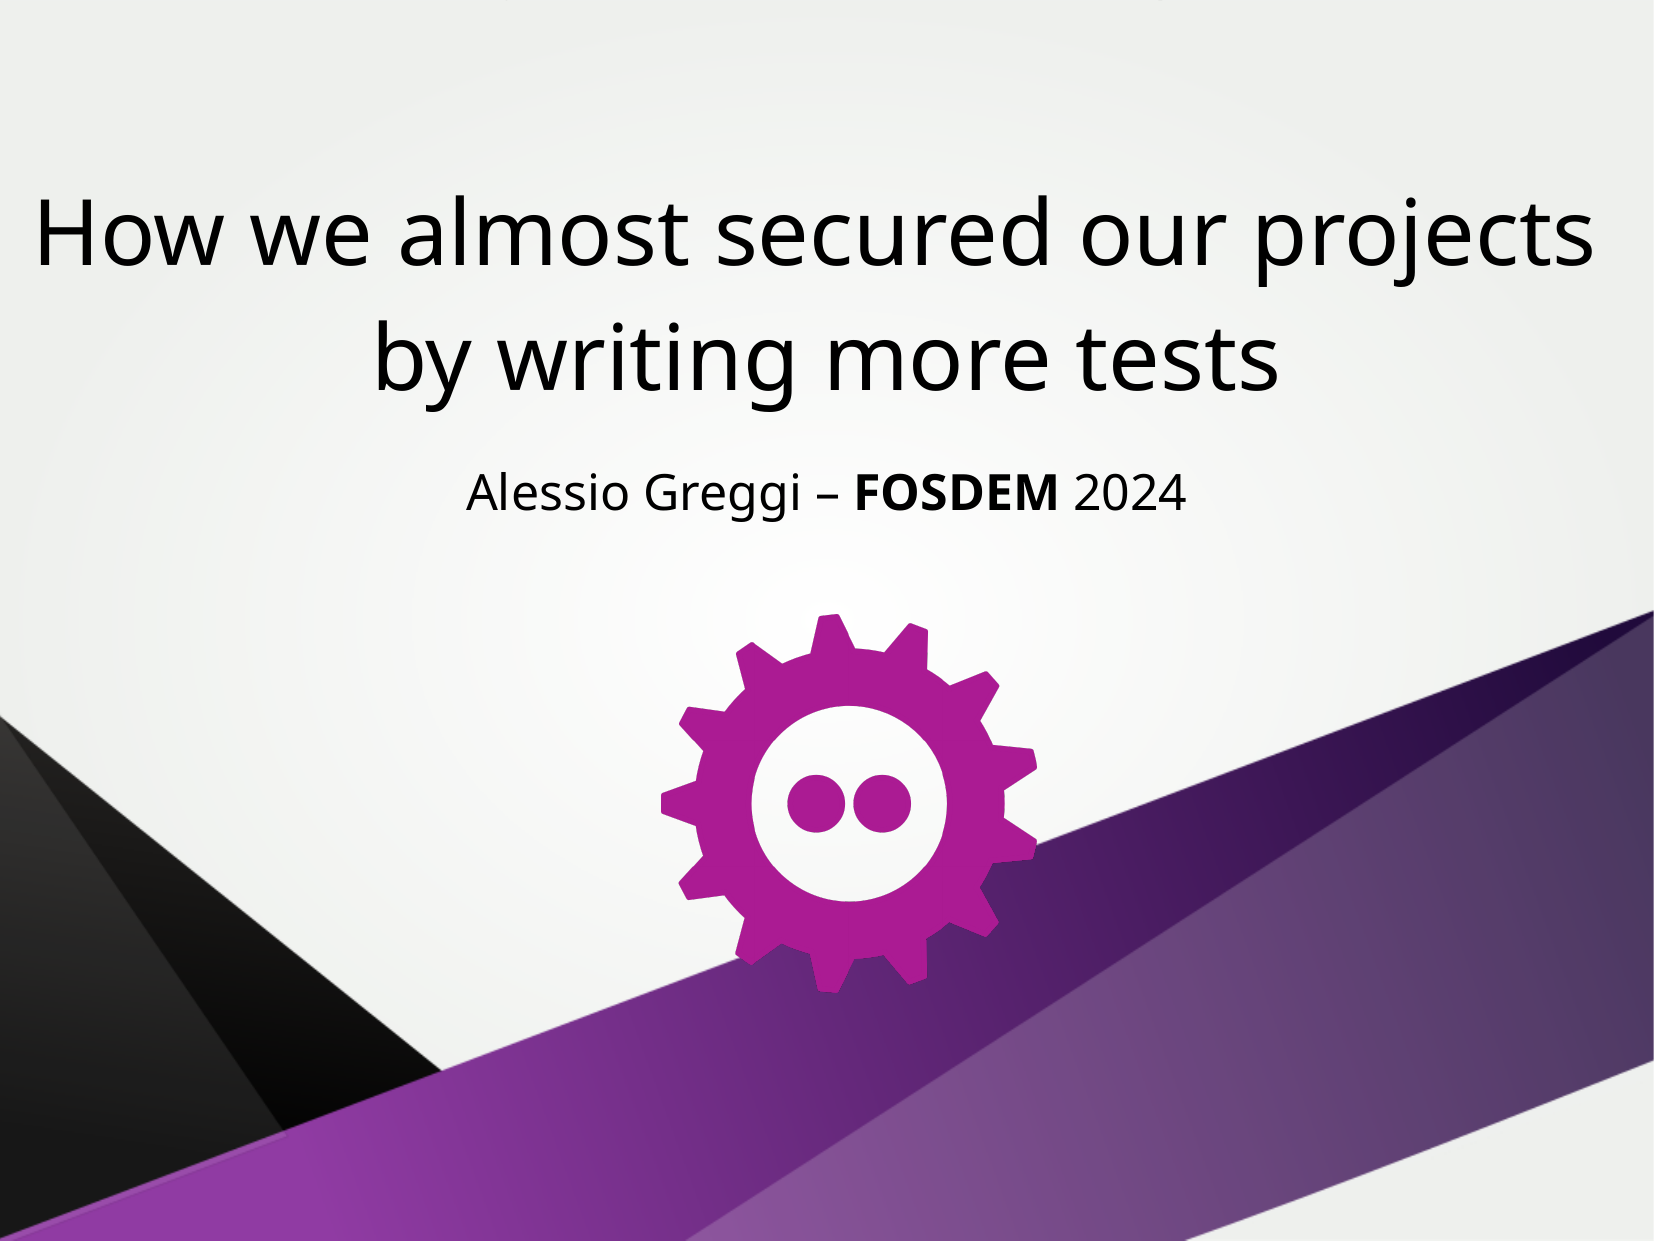

# How we almost secured our projects by writing more tests
Alessio Greggi – FOSDEM 2024